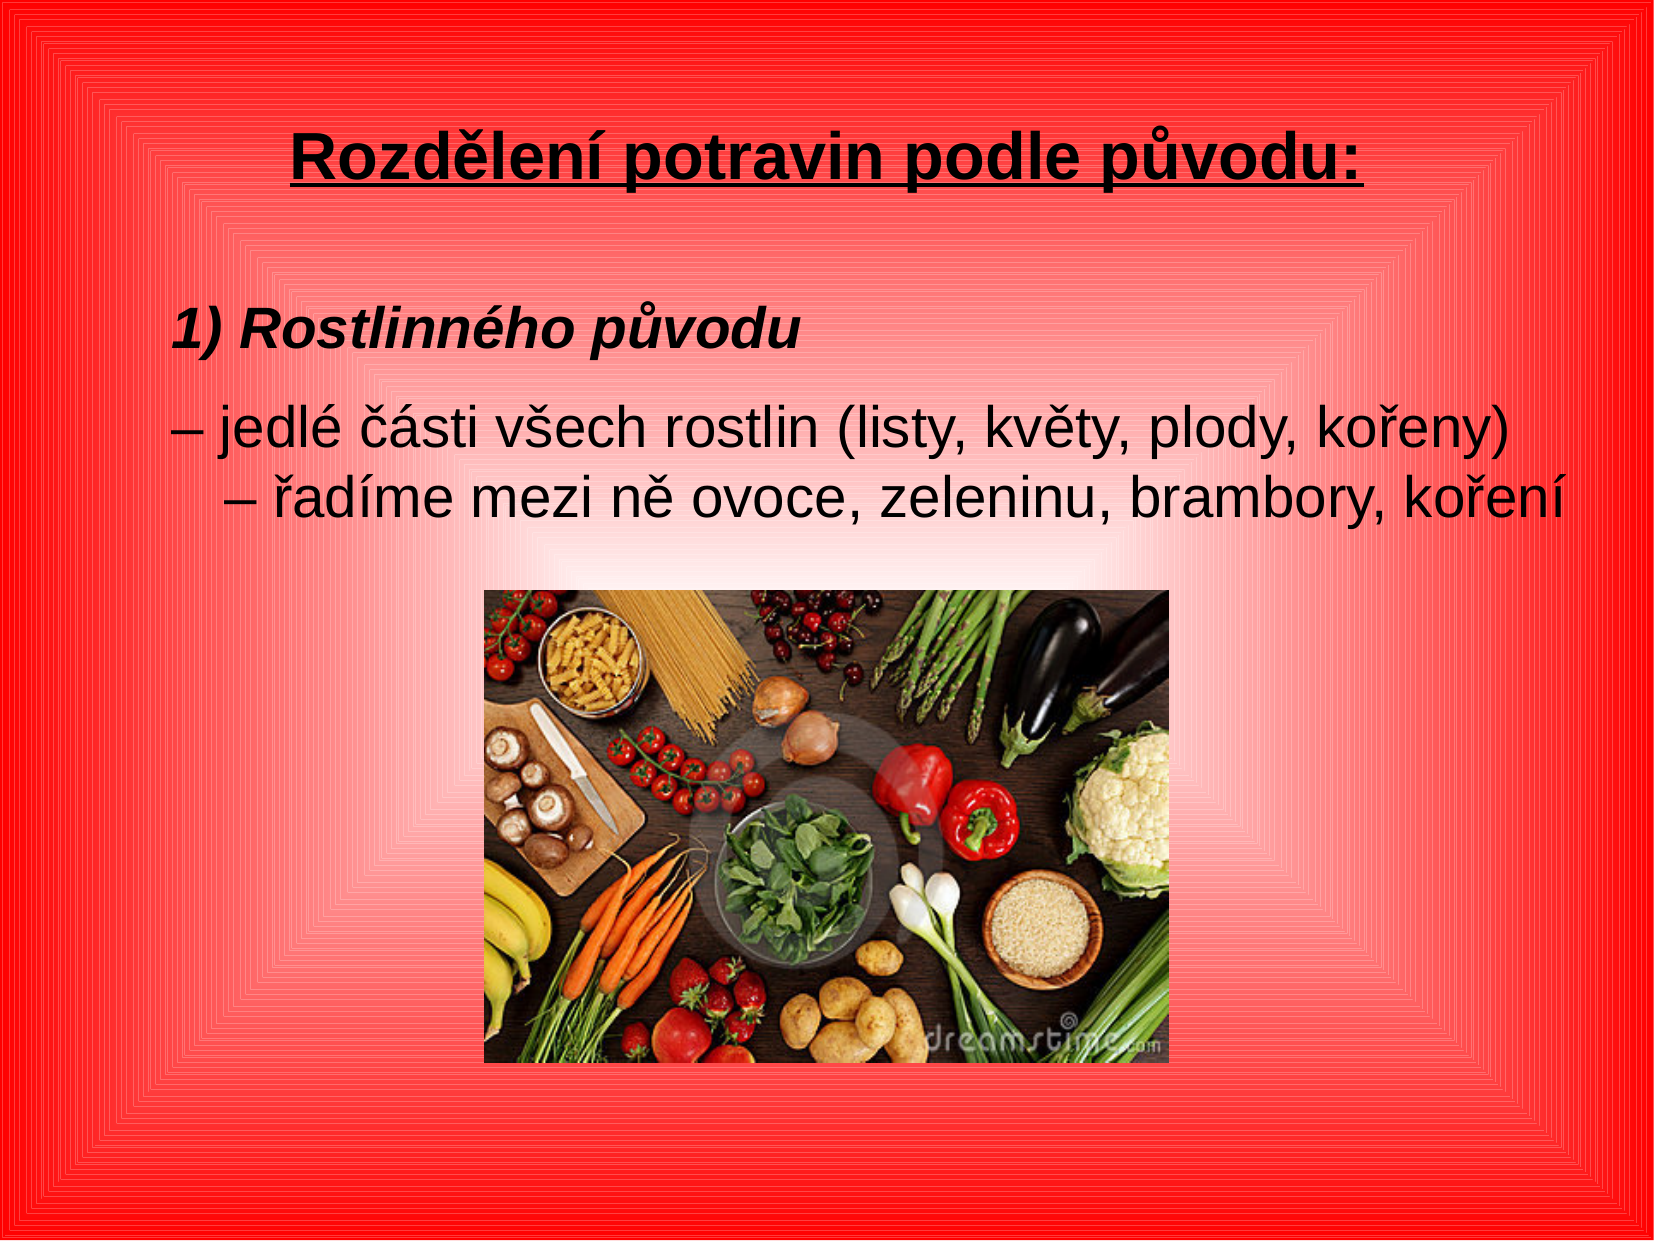

# Rozdělení potravin podle původu:
1) Rostlinného původu
– jedlé části všech rostlin (listy, květy, plody, kořeny) – řadíme mezi ně ovoce, zeleninu, brambory, koření